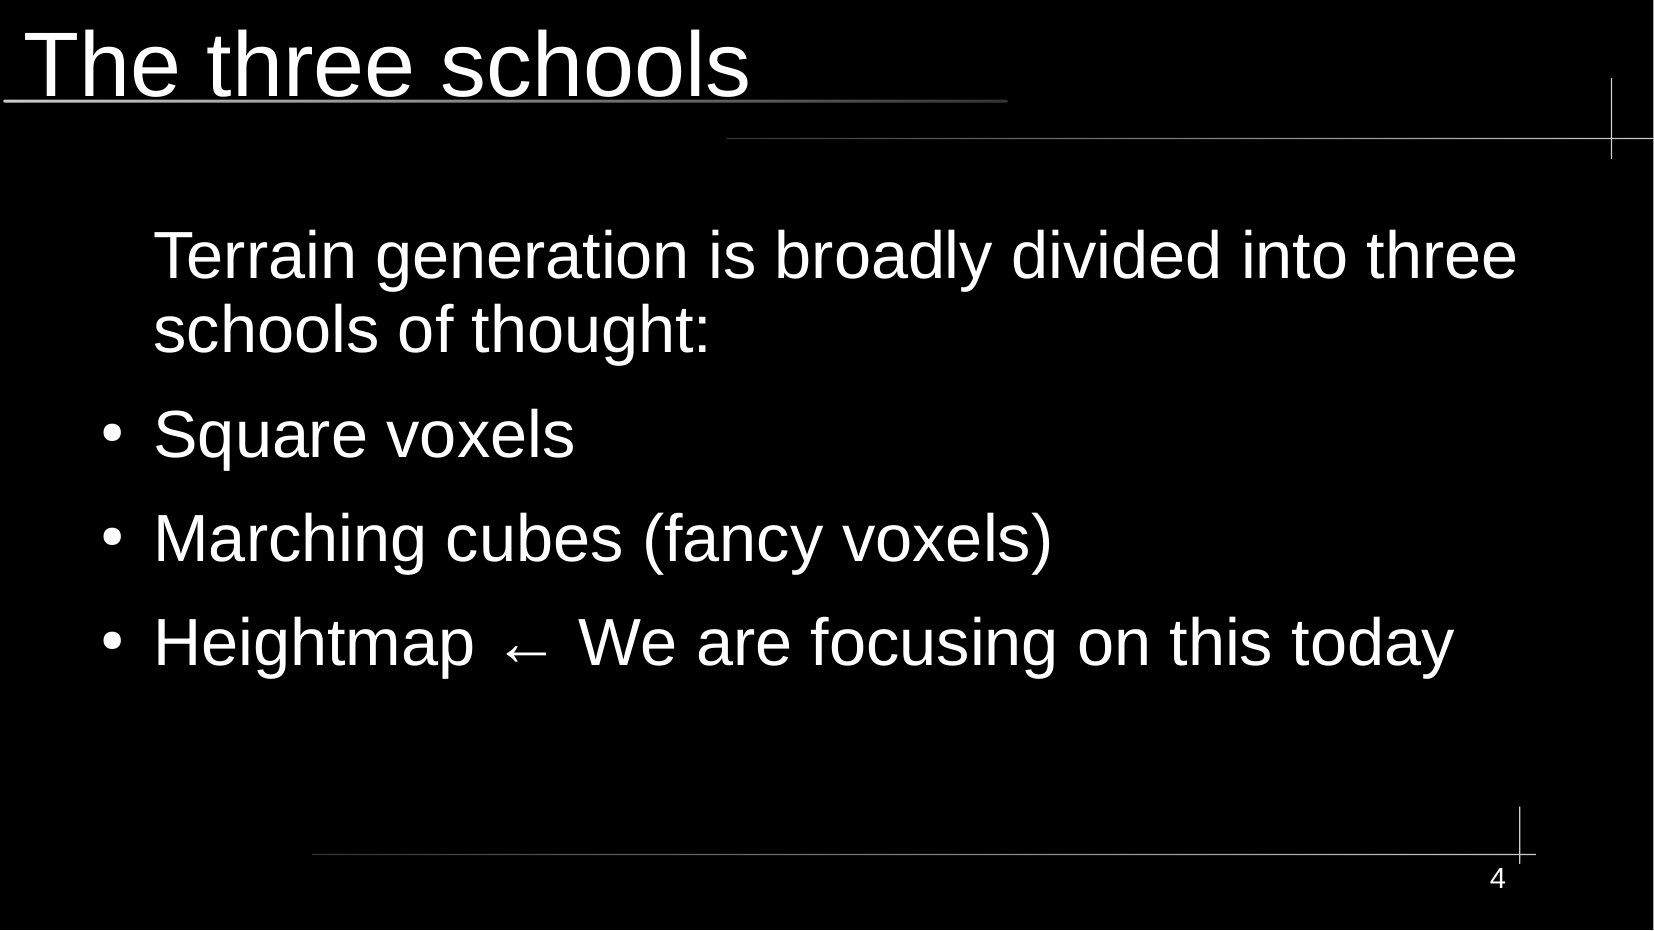

# The three schools
Terrain generation is broadly divided into three schools of thought:
Square voxels
Marching cubes (fancy voxels)
Heightmap ← We are focusing on this today
4